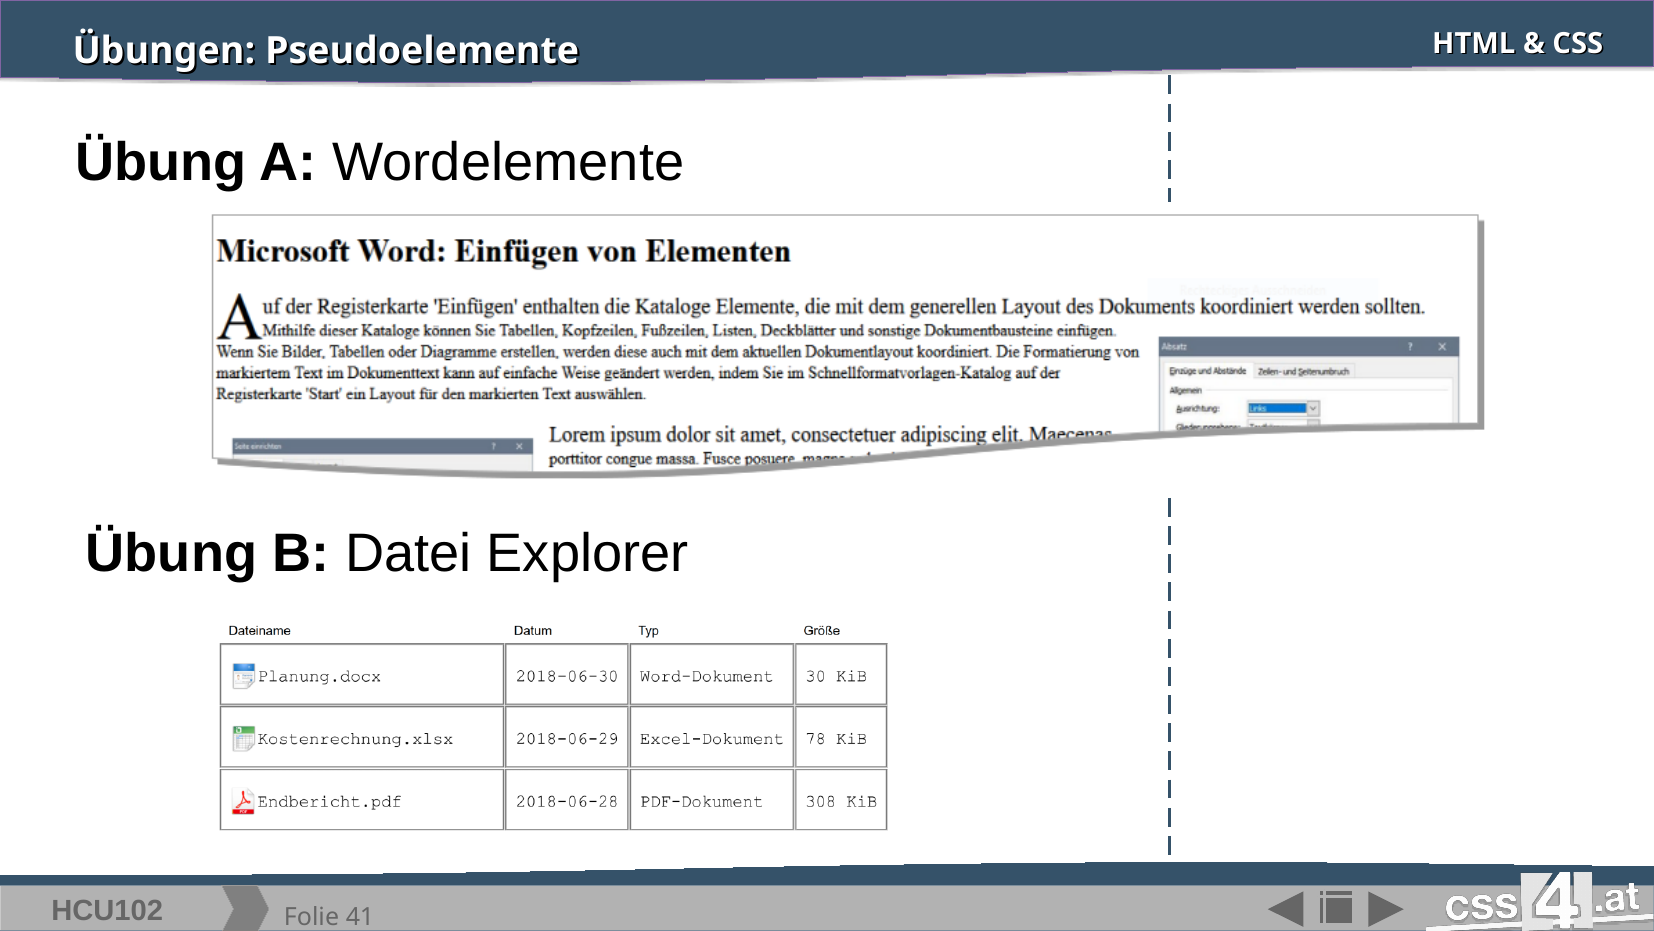

HTML & CSS
Übungen: Pseudoelemente
Übung A: Wordelemente
Übung B: Datei Explorer
HCU102
Folie